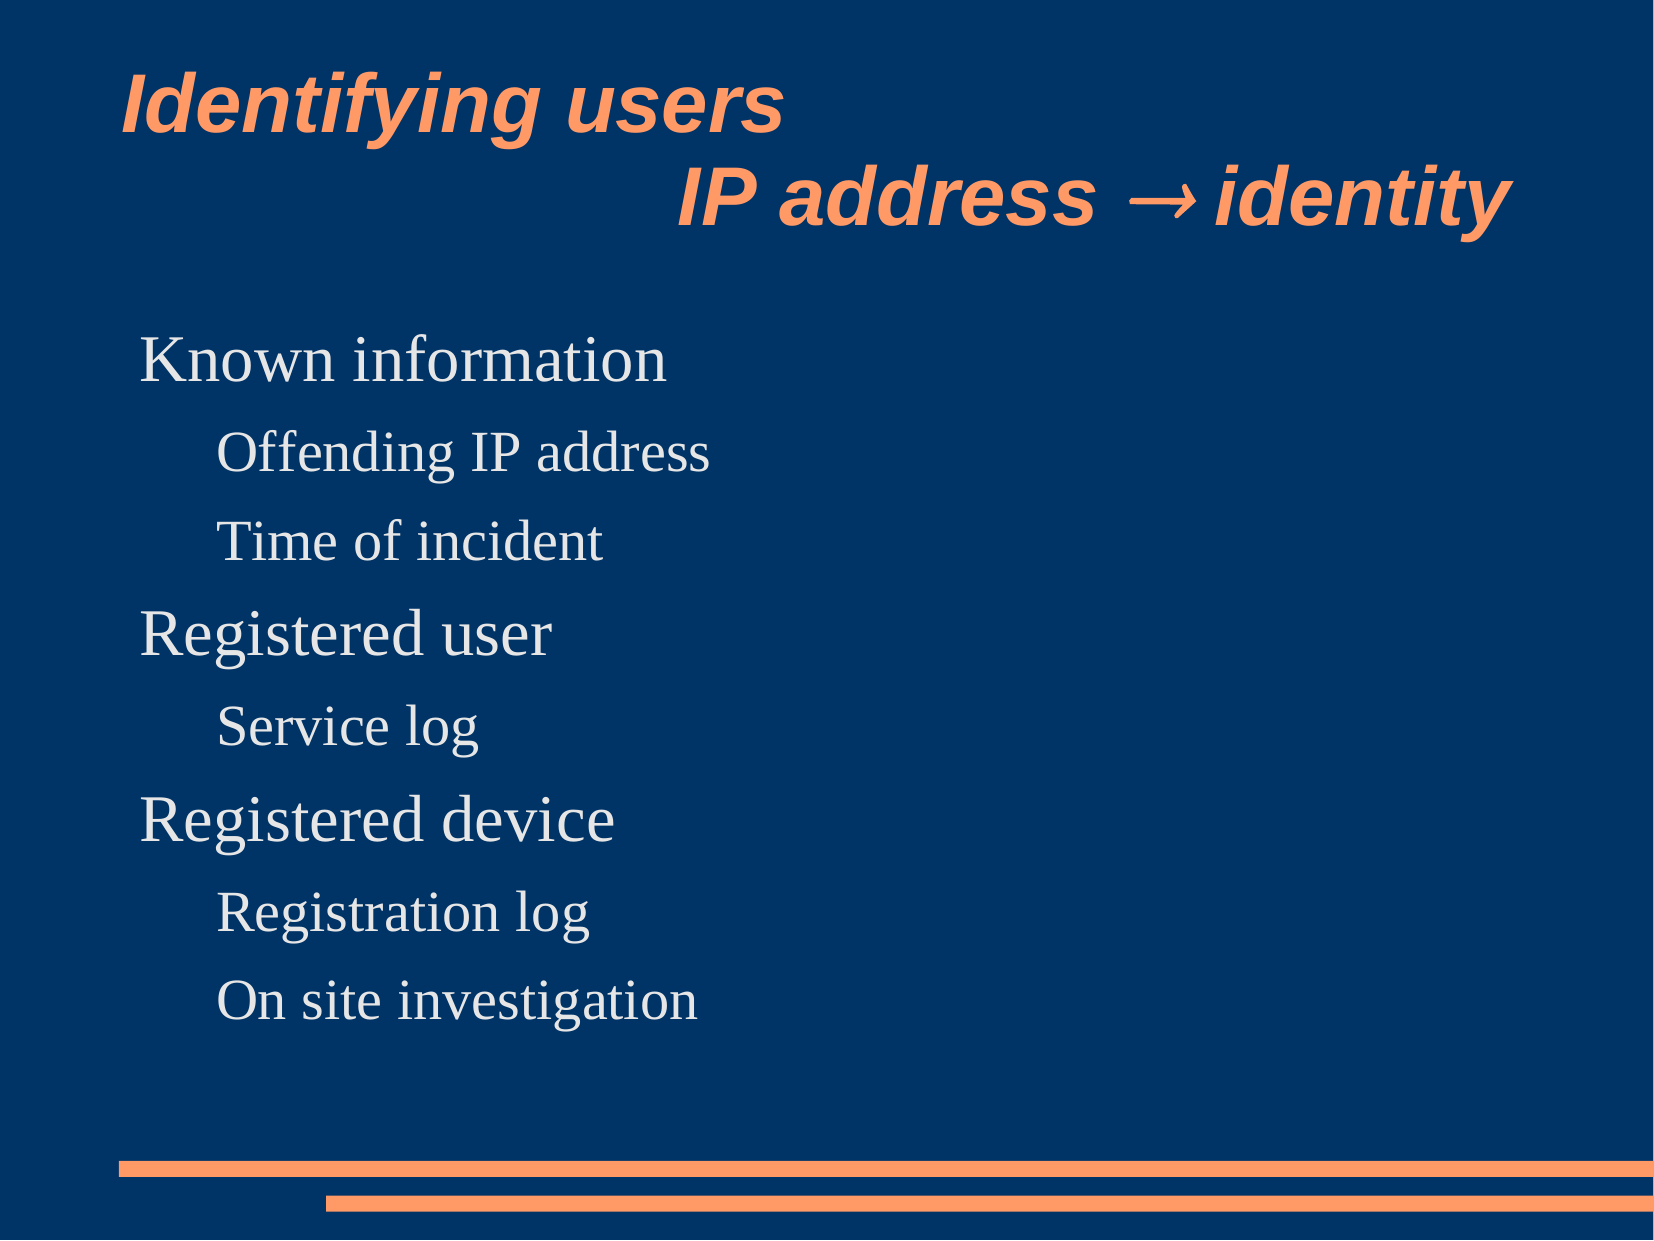

# Identifying users IP address  identity
Known information
Offending IP address
Time of incident
Registered user
Service log
Registered device
Registration log
On site investigation